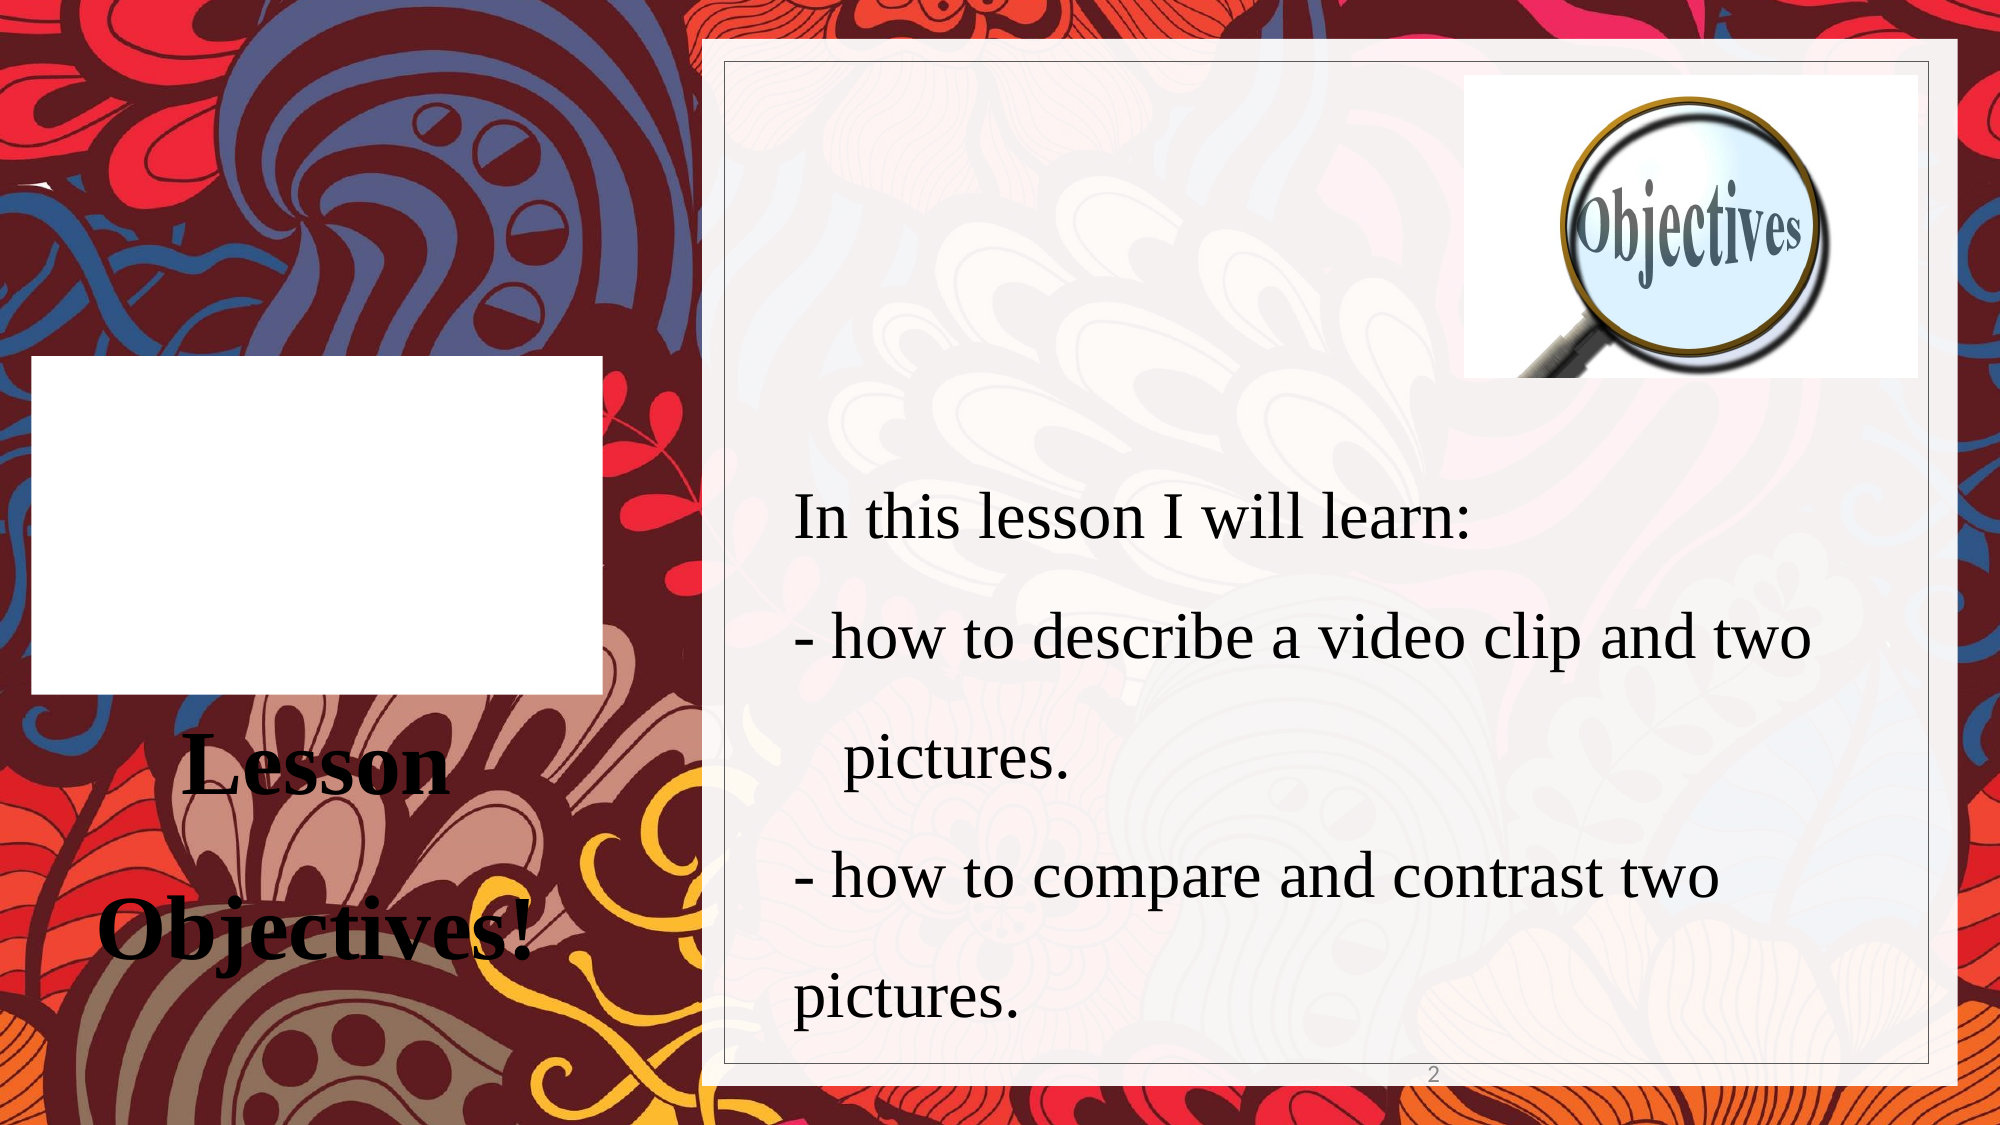

Lesson Objectives!
# In this lesson I will learn: - how to describe a video clip and two pictures. - how to compare and contrast two pictures.